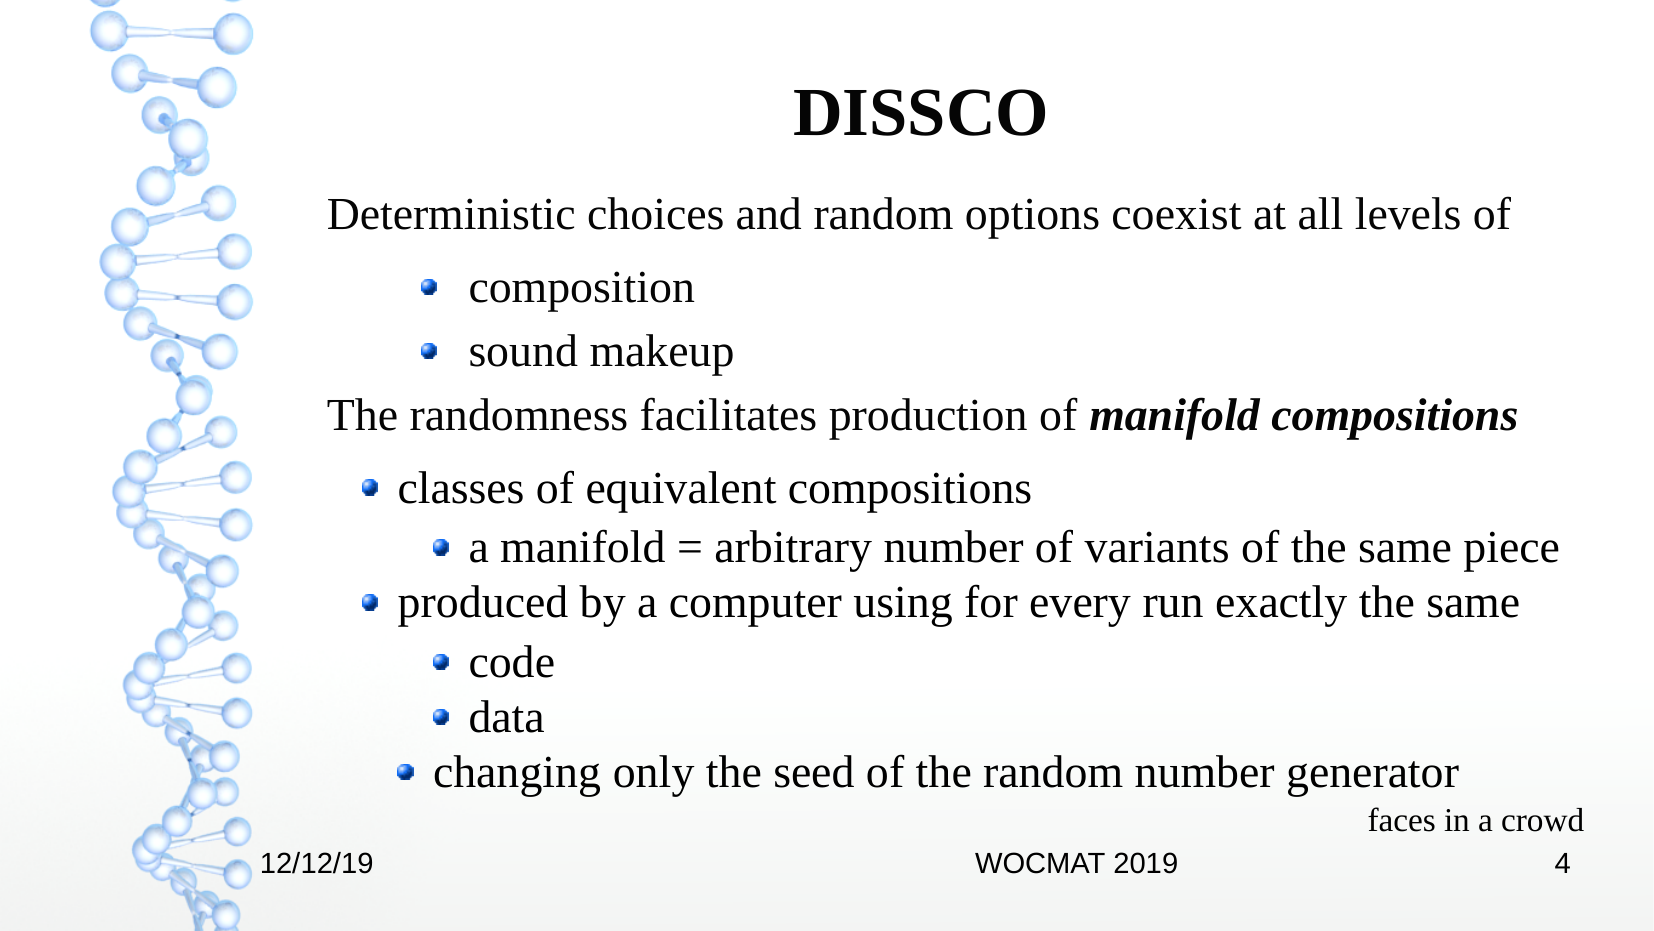

# DISSCO
Deterministic choices and random options coexist at all levels of
composition
sound makeup
The randomness facilitates production of manifold compositions
classes of equivalent compositions
a manifold = arbitrary number of variants of the same piece
produced by a computer using for every run exactly the same
code
data
changing only the seed of the random number generator
faces in a crowd
12/12/19
WOCMAT 2019
4